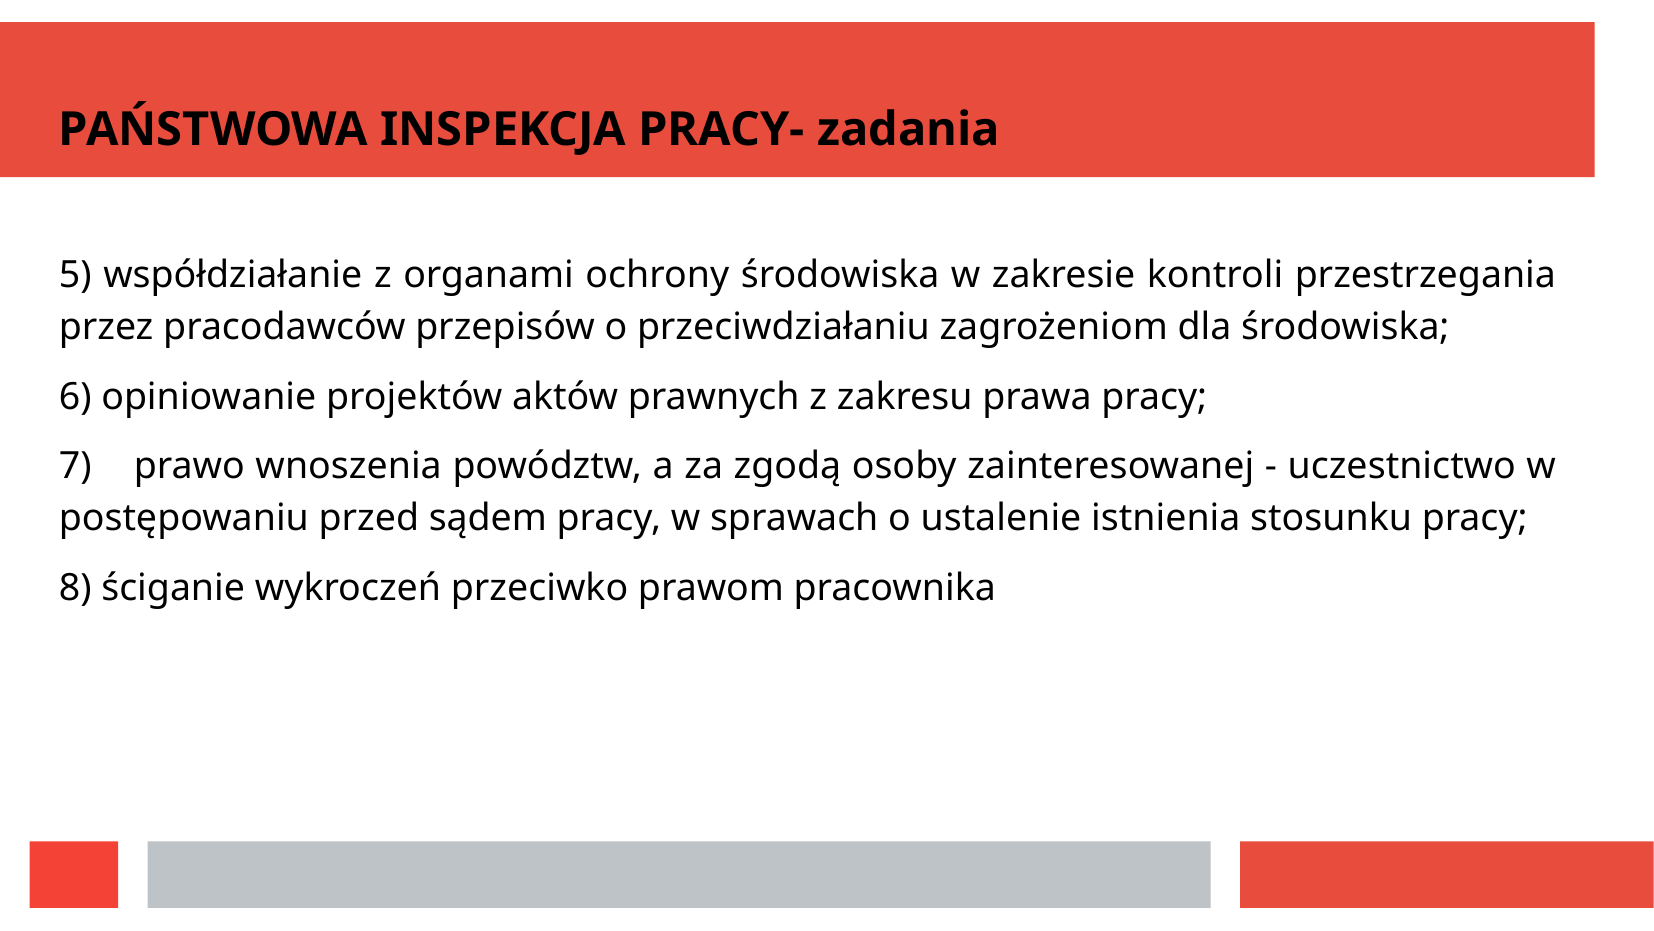

# PAŃSTWOWA INSPEKCJA PRACY- zadania
5) współdziałanie z organami ochrony środowiska w zakresie kontroli przestrzegania przez pracodawców przepisów o przeciwdziałaniu zagrożeniom dla środowiska;
6) opiniowanie projektów aktów prawnych z zakresu prawa pracy;
7)	prawo wnoszenia powództw, a za zgodą osoby zainteresowanej - uczestnictwo w postępowaniu przed sądem pracy, w sprawach o ustalenie istnienia stosunku pracy;
8) ściganie wykroczeń przeciwko prawom pracownika